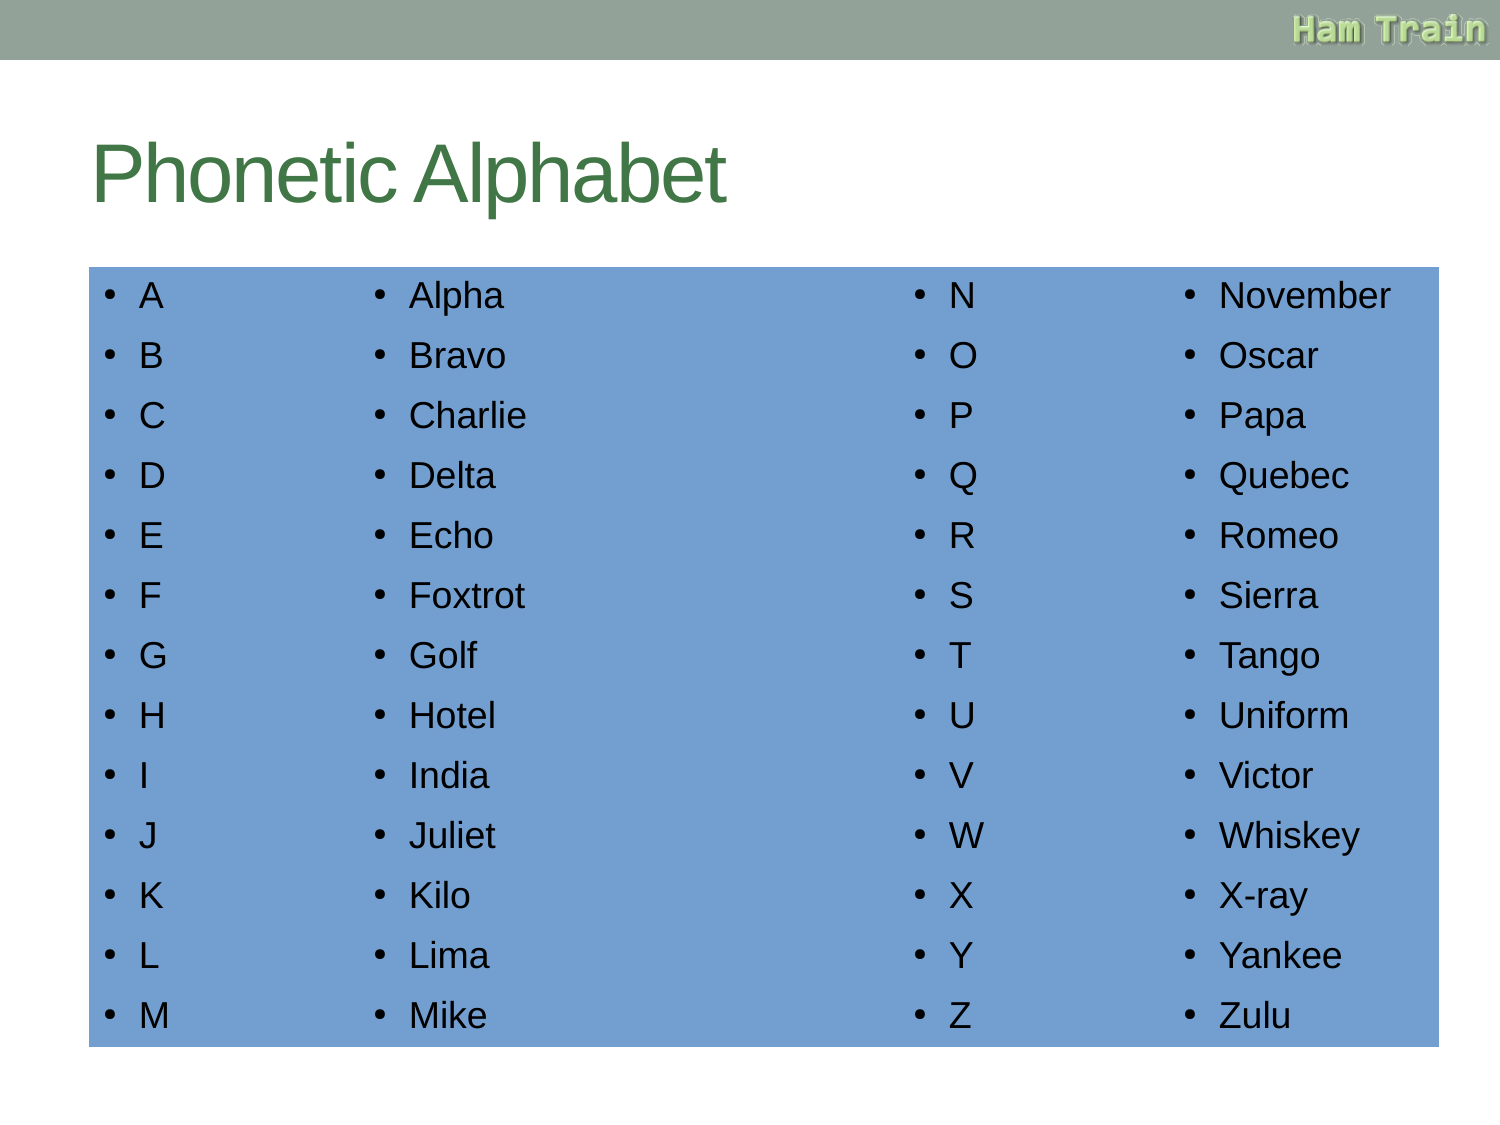

# Phonetic Alphabet
| A | Alpha | | N | November |
| --- | --- | --- | --- | --- |
| B | Bravo | | O | Oscar |
| C | Charlie | | P | Papa |
| D | Delta | | Q | Quebec |
| E | Echo | | R | Romeo |
| F | Foxtrot | | S | Sierra |
| G | Golf | | T | Tango |
| H | Hotel | | U | Uniform |
| I | India | | V | Victor |
| J | Juliet | | W | Whiskey |
| K | Kilo | | X | X-ray |
| L | Lima | | Y | Yankee |
| M | Mike | | Z | Zulu |